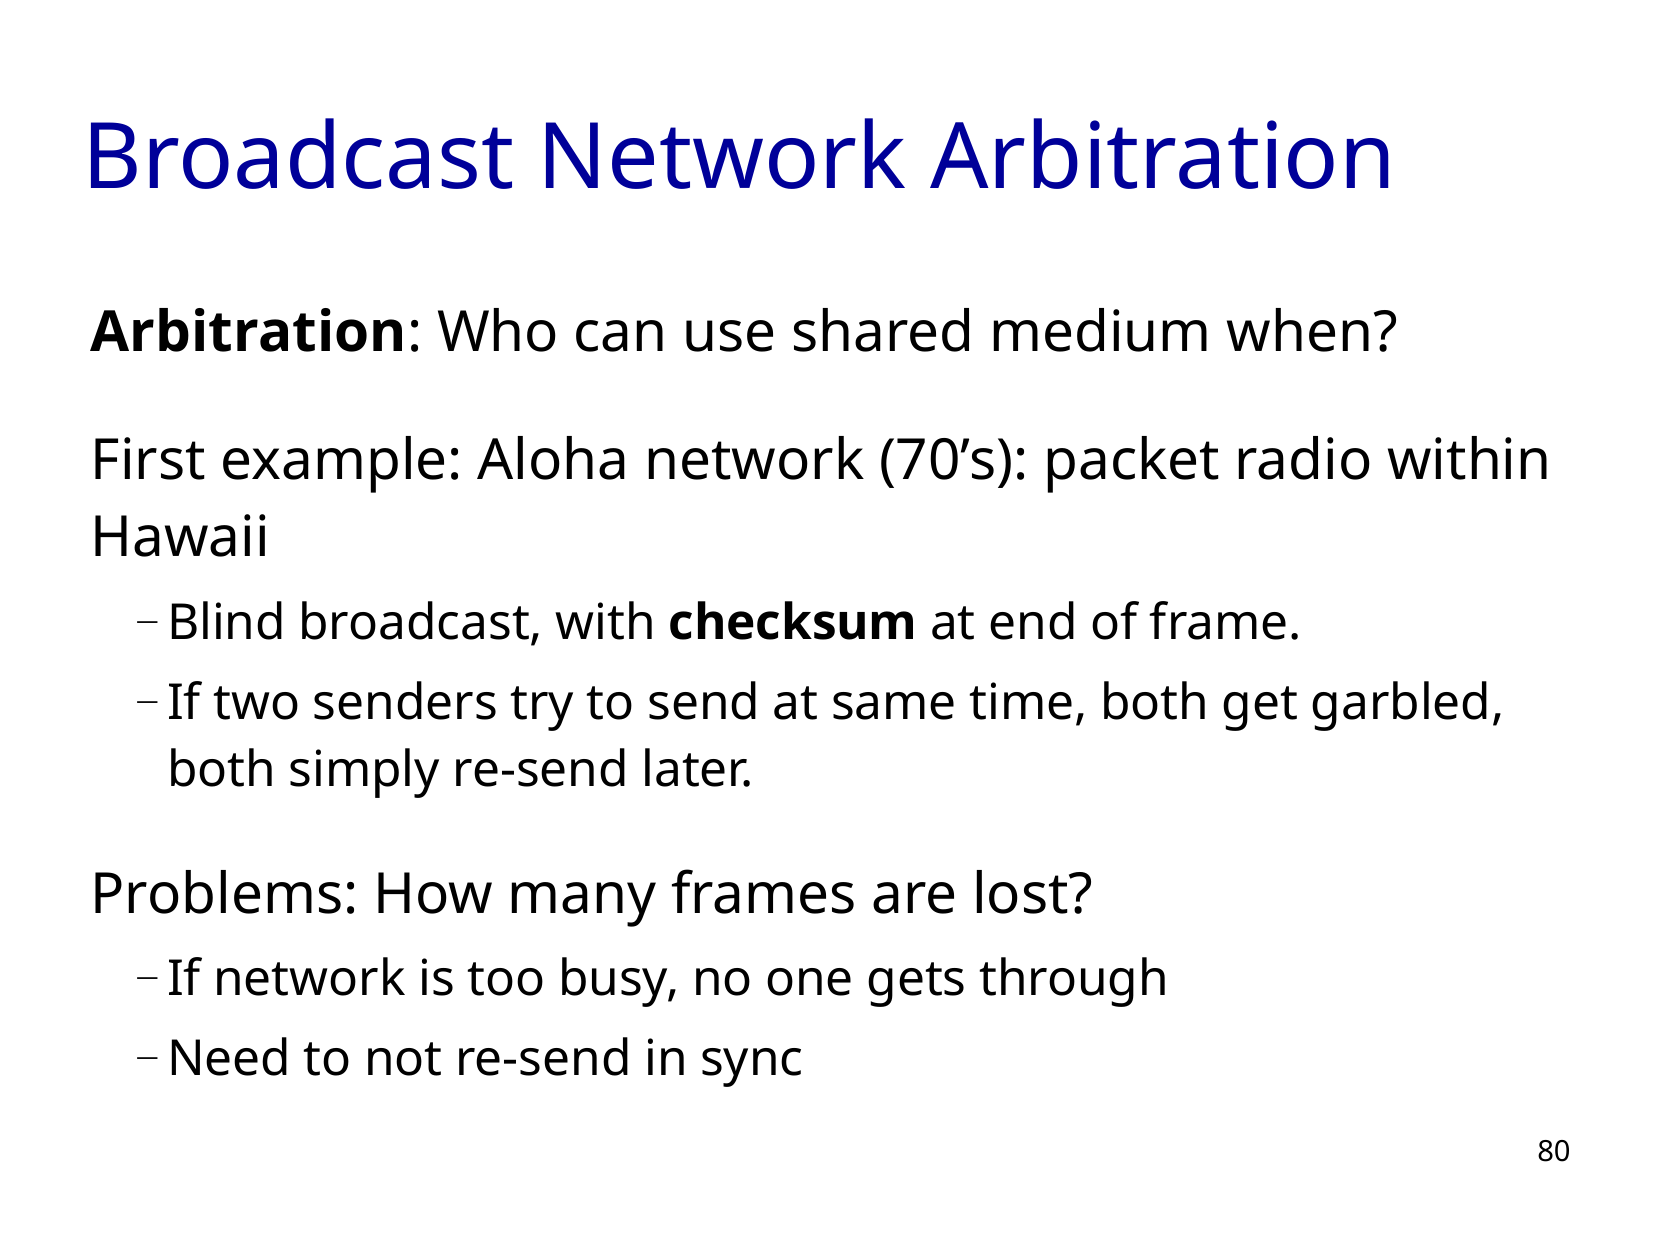

# Broadcast Network Arbitration
Arbitration: Who can use shared medium when?
First example: Aloha network (70’s): packet radio within Hawaii
Blind broadcast, with checksum at end of frame.
If two senders try to send at same time, both get garbled, both simply re-send later.
Problems: How many frames are lost?
If network is too busy, no one gets through
Need to not re-send in sync
80